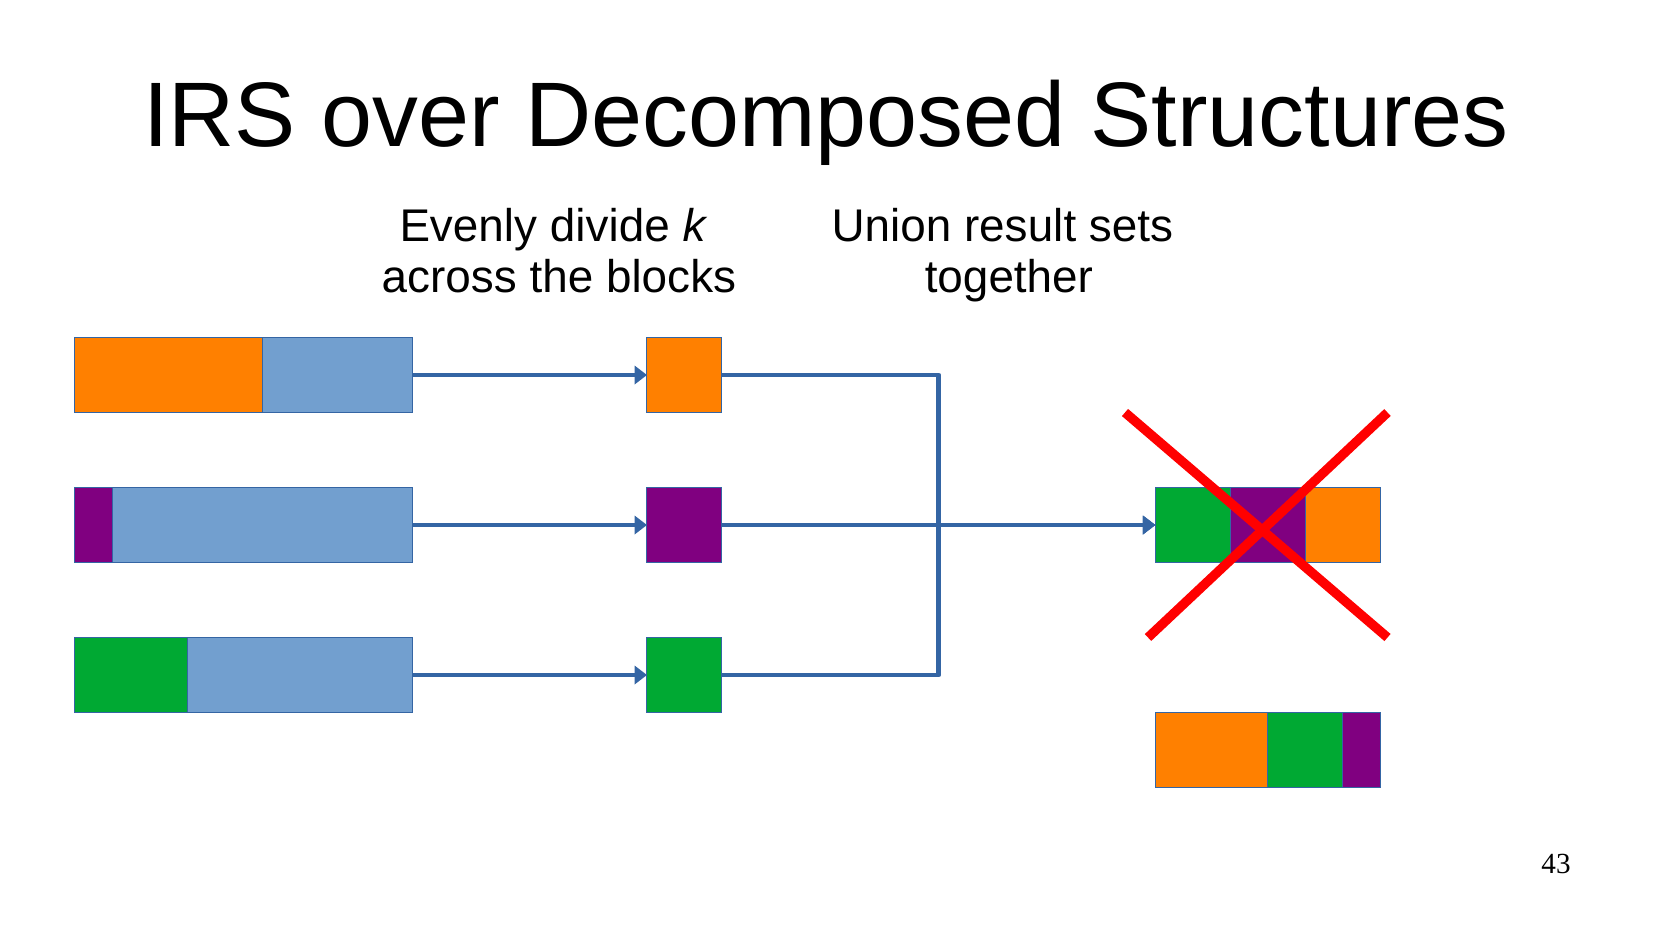

# IRS over Decomposed Structures
Evenly divide k
across the blocks
Union result sets
together
43